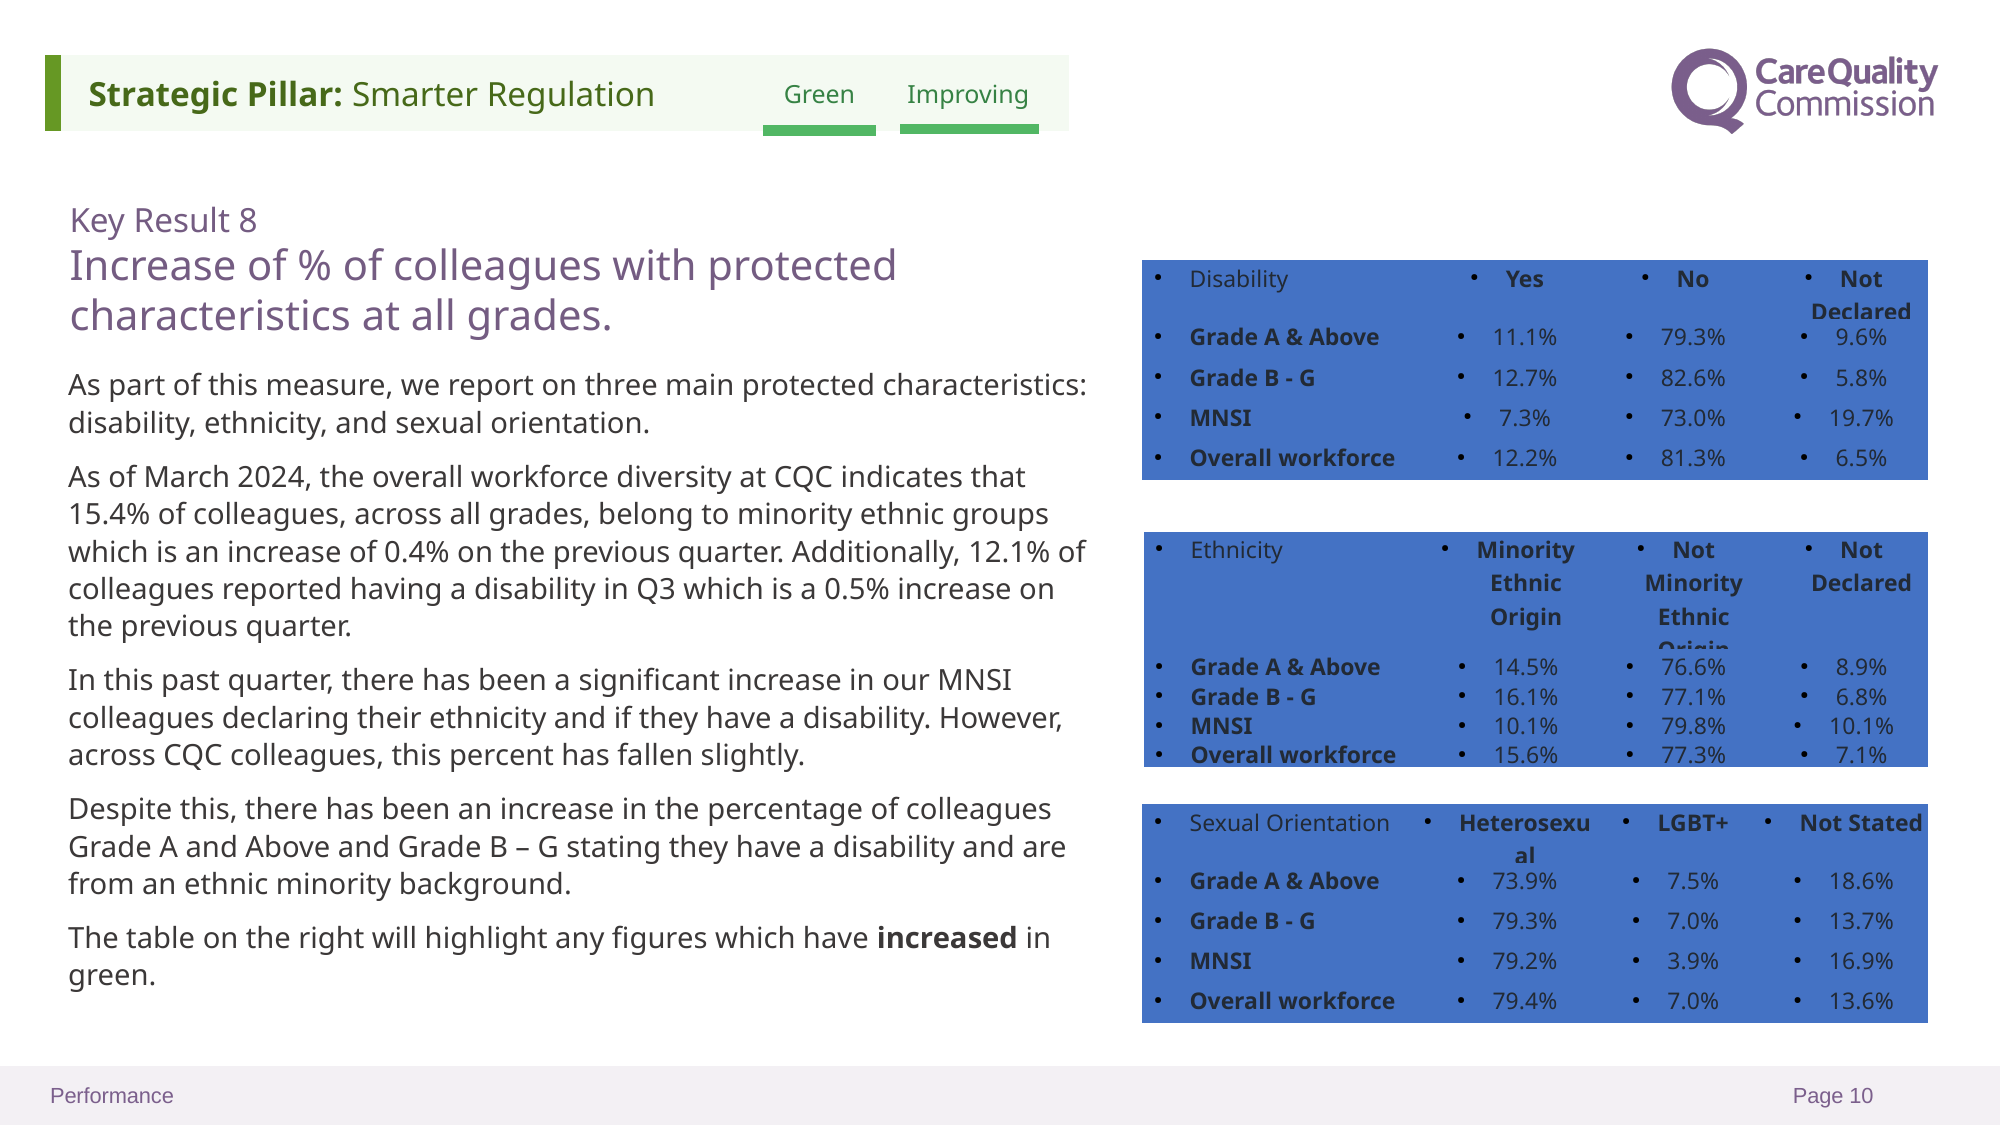

Strategic Pillar: Smarter Regulation
Green
Improving
# Key Result 8
Increase of % of colleagues with protected characteristics at all grades.
| Disability | Yes | No | Not Declared |
| --- | --- | --- | --- |
| Grade A & Above | 11.1% | 79.3% | 9.6% |
| Grade B - G | 12.7% | 82.6% | 5.8% |
| MNSI | 7.3% | 73.0% | 19.7% |
| Overall workforce | 12.2% | 81.3% | 6.5% |
As part of this measure, we report on three main protected characteristics: disability, ethnicity, and sexual orientation.
As of March 2024, the overall workforce diversity at CQC indicates that 15.4% of colleagues, across all grades, belong to minority ethnic groups which is an increase of 0.4% on the previous quarter. Additionally, 12.1% of colleagues reported having a disability in Q3 which is a 0.5% increase on the previous quarter.
In this past quarter, there has been a significant increase in our MNSI colleagues declaring their ethnicity and if they have a disability. However, across CQC colleagues, this percent has fallen slightly.
Despite this, there has been an increase in the percentage of colleagues Grade A and Above and Grade B – G stating they have a disability and are from an ethnic minority background.
The table on the right will highlight any figures which have increased in green.
| Ethnicity | Minority Ethnic Origin | Not Minority Ethnic Origin | Not Declared |
| --- | --- | --- | --- |
| Grade A & Above | 14.5% | 76.6% | 8.9% |
| Grade B - G | 16.1% | 77.1% | 6.8% |
| MNSI | 10.1% | 79.8% | 10.1% |
| Overall workforce | 15.6% | 77.3% | 7.1% |
| Sexual Orientation | Heterosexual | LGBT+ | Not Stated |
| --- | --- | --- | --- |
| Grade A & Above | 73.9% | 7.5% | 18.6% |
| Grade B - G | 79.3% | 7.0% | 13.7% |
| MNSI | 79.2% | 3.9% | 16.9% |
| Overall workforce | 79.4% | 7.0% | 13.6% |
Performance
Page 10